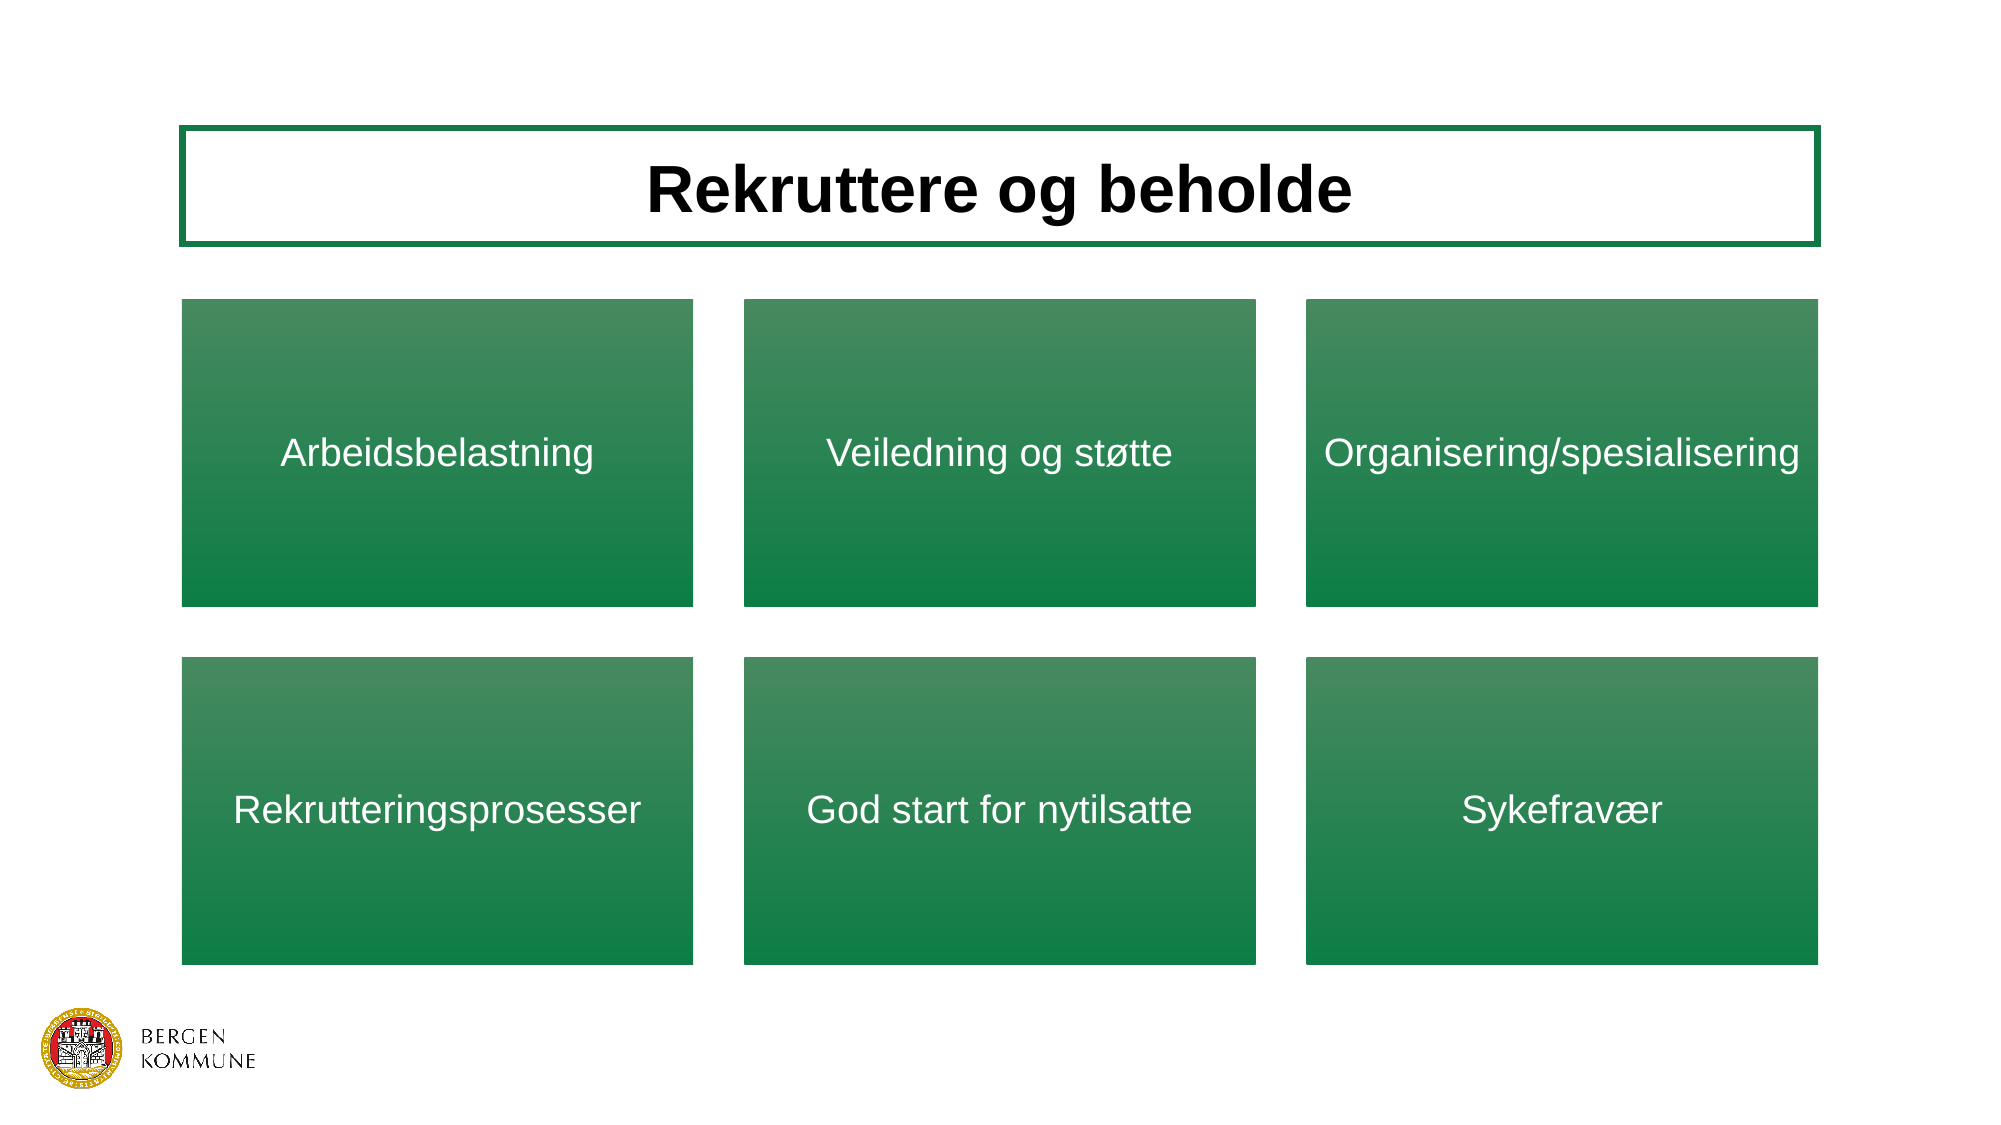

Rekruttere og beholde
Arbeidsbelastning
Veiledning og støtte
Organisering/spesialisering
Rekrutteringsprosesser
God start for nytilsatte
Sykefravær